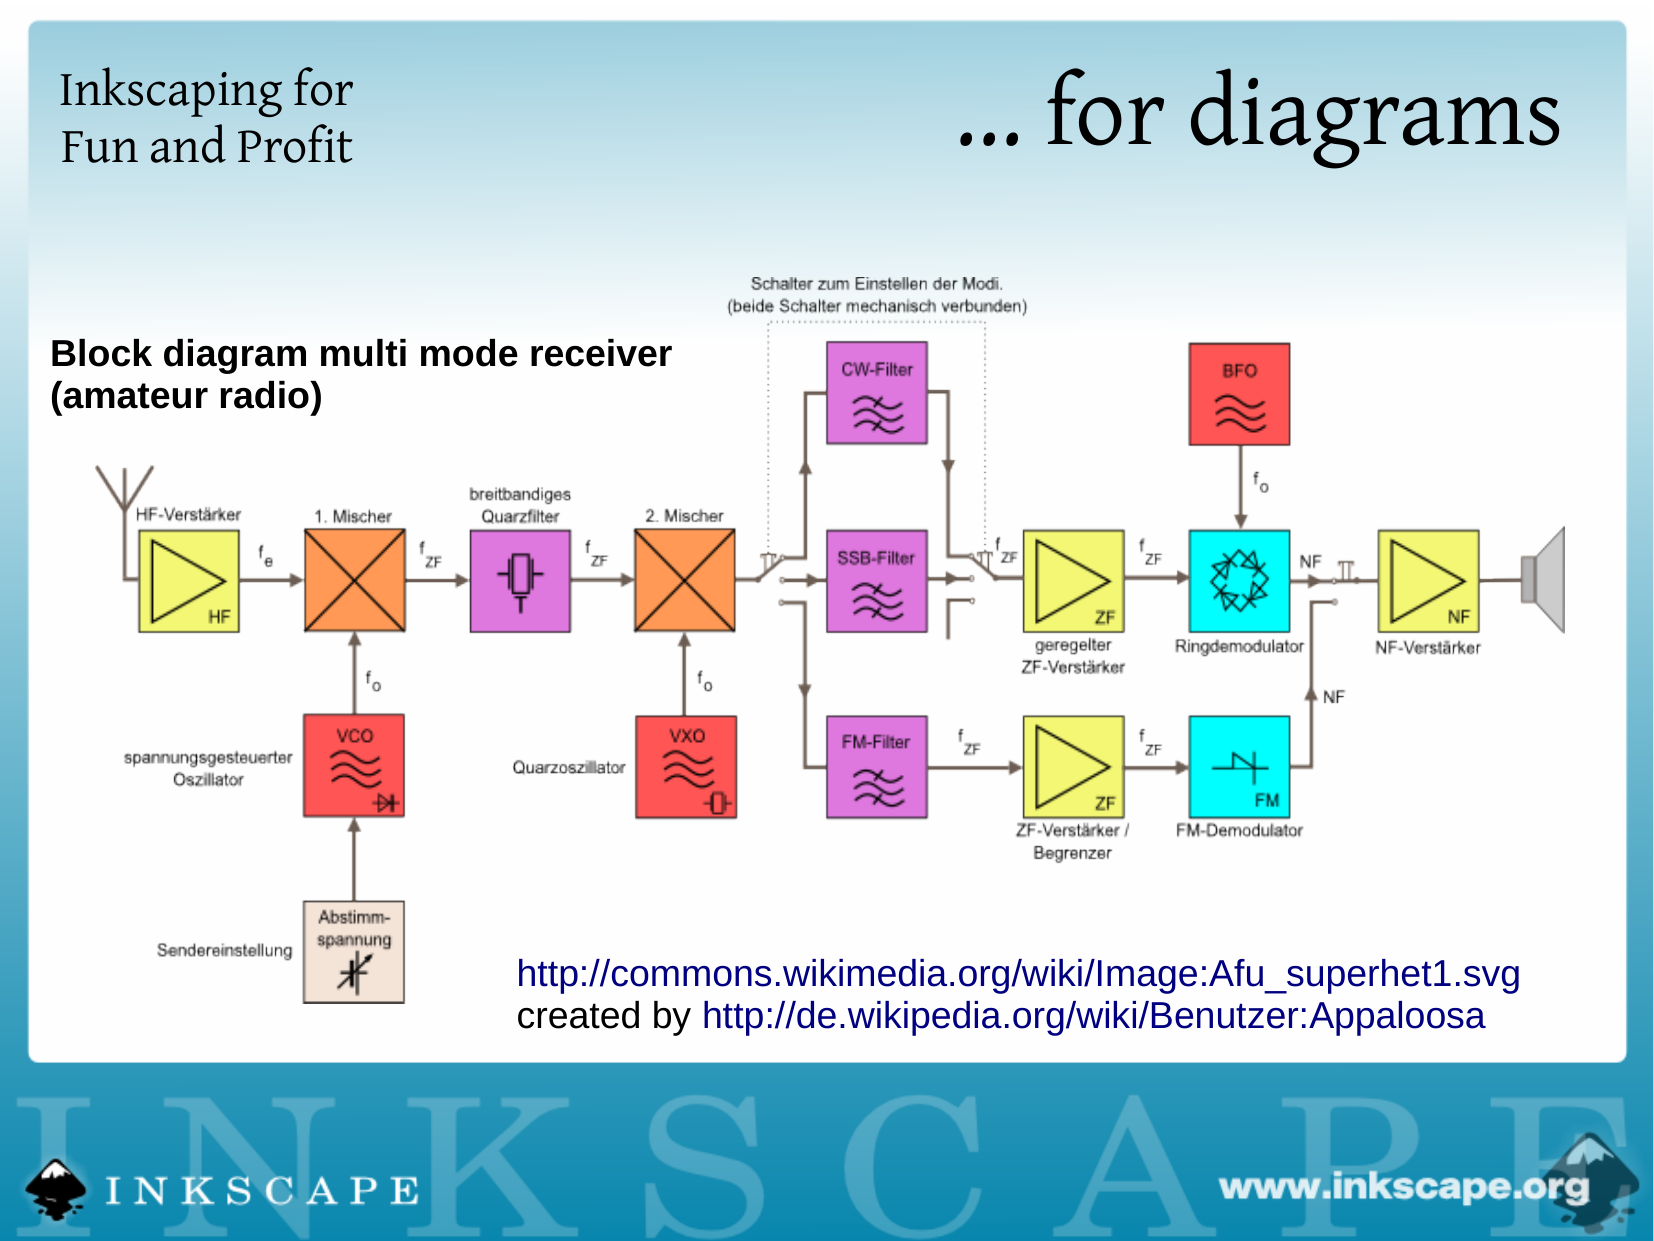

# ... for diagrams
Inkscaping for
Fun and Profit
Block diagram multi mode receiver
(amateur radio)
http://commons.wikimedia.org/wiki/Image:Afu_superhet1.svg
created by http://de.wikipedia.org/wiki/Benutzer:Appaloosa